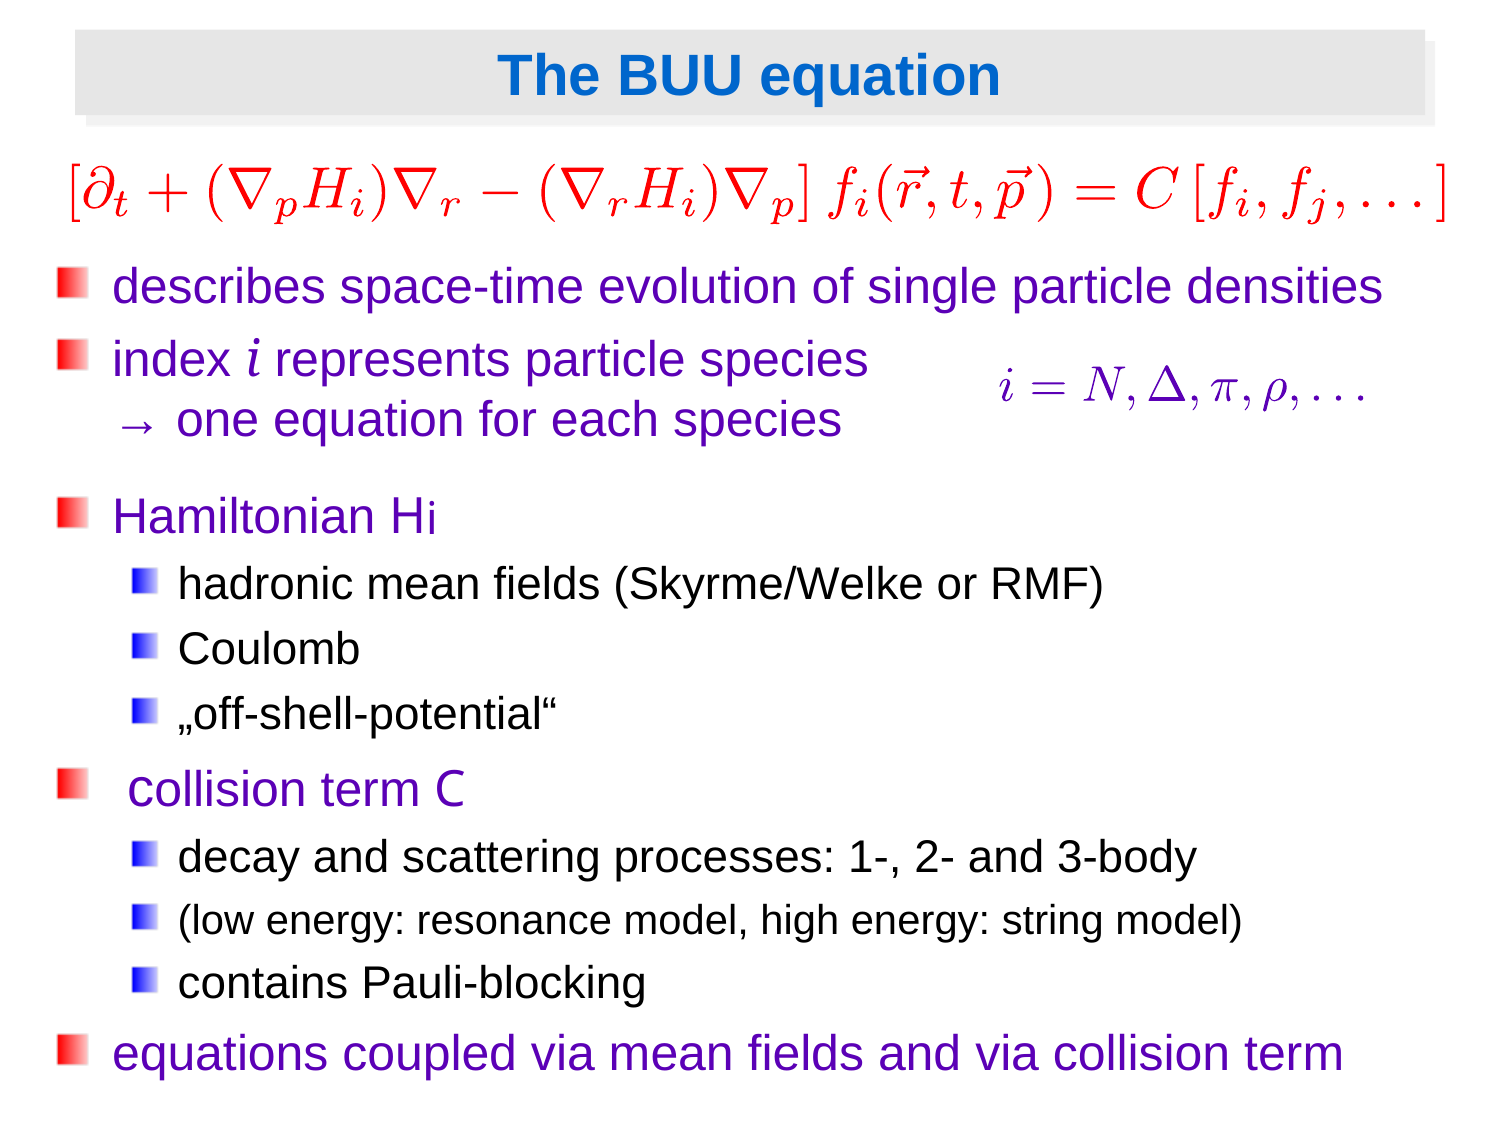

# The BUU equation
describes space-time evolution of single particle densities
index i represents particle species
→ one equation for each species
Hamiltonian Hi
hadronic mean fields (Skyrme/Welke or RMF)
Coulomb
„off-shell-potential“
 collision term C
decay and scattering processes: 1-, 2- and 3-body
(low energy: resonance model, high energy: string model)
contains Pauli-blocking
equations coupled via mean fields and via collision term